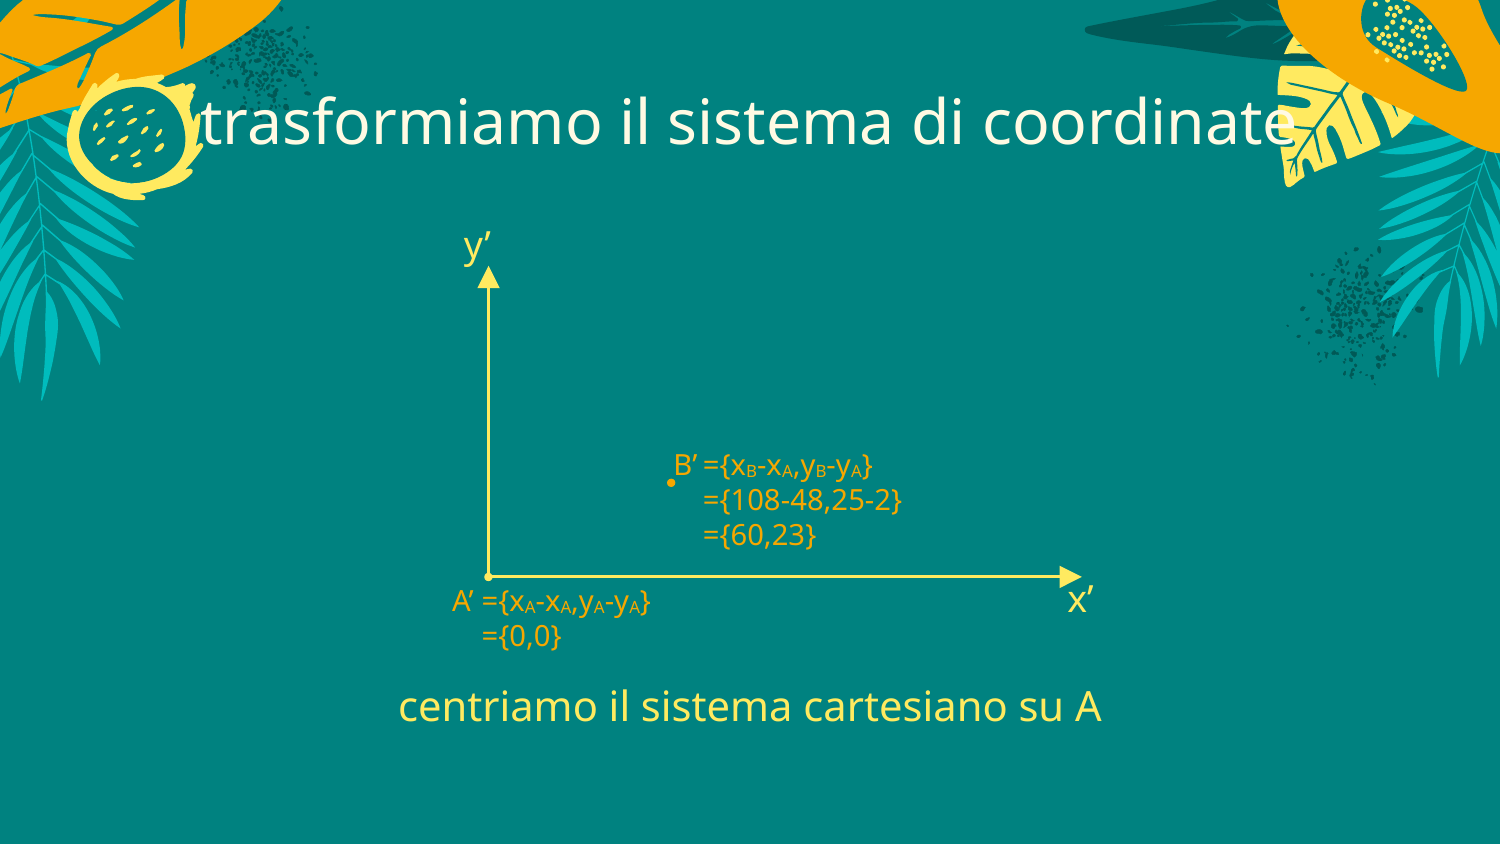

trasformiamo il sistema di coordinate
y’
# B’
={xB-xA,yB-yA}
={108-48,25-2}
={60,23}
A’
={xA-xA,yA-yA}
={0,0}
x’
centriamo il sistema cartesiano su A